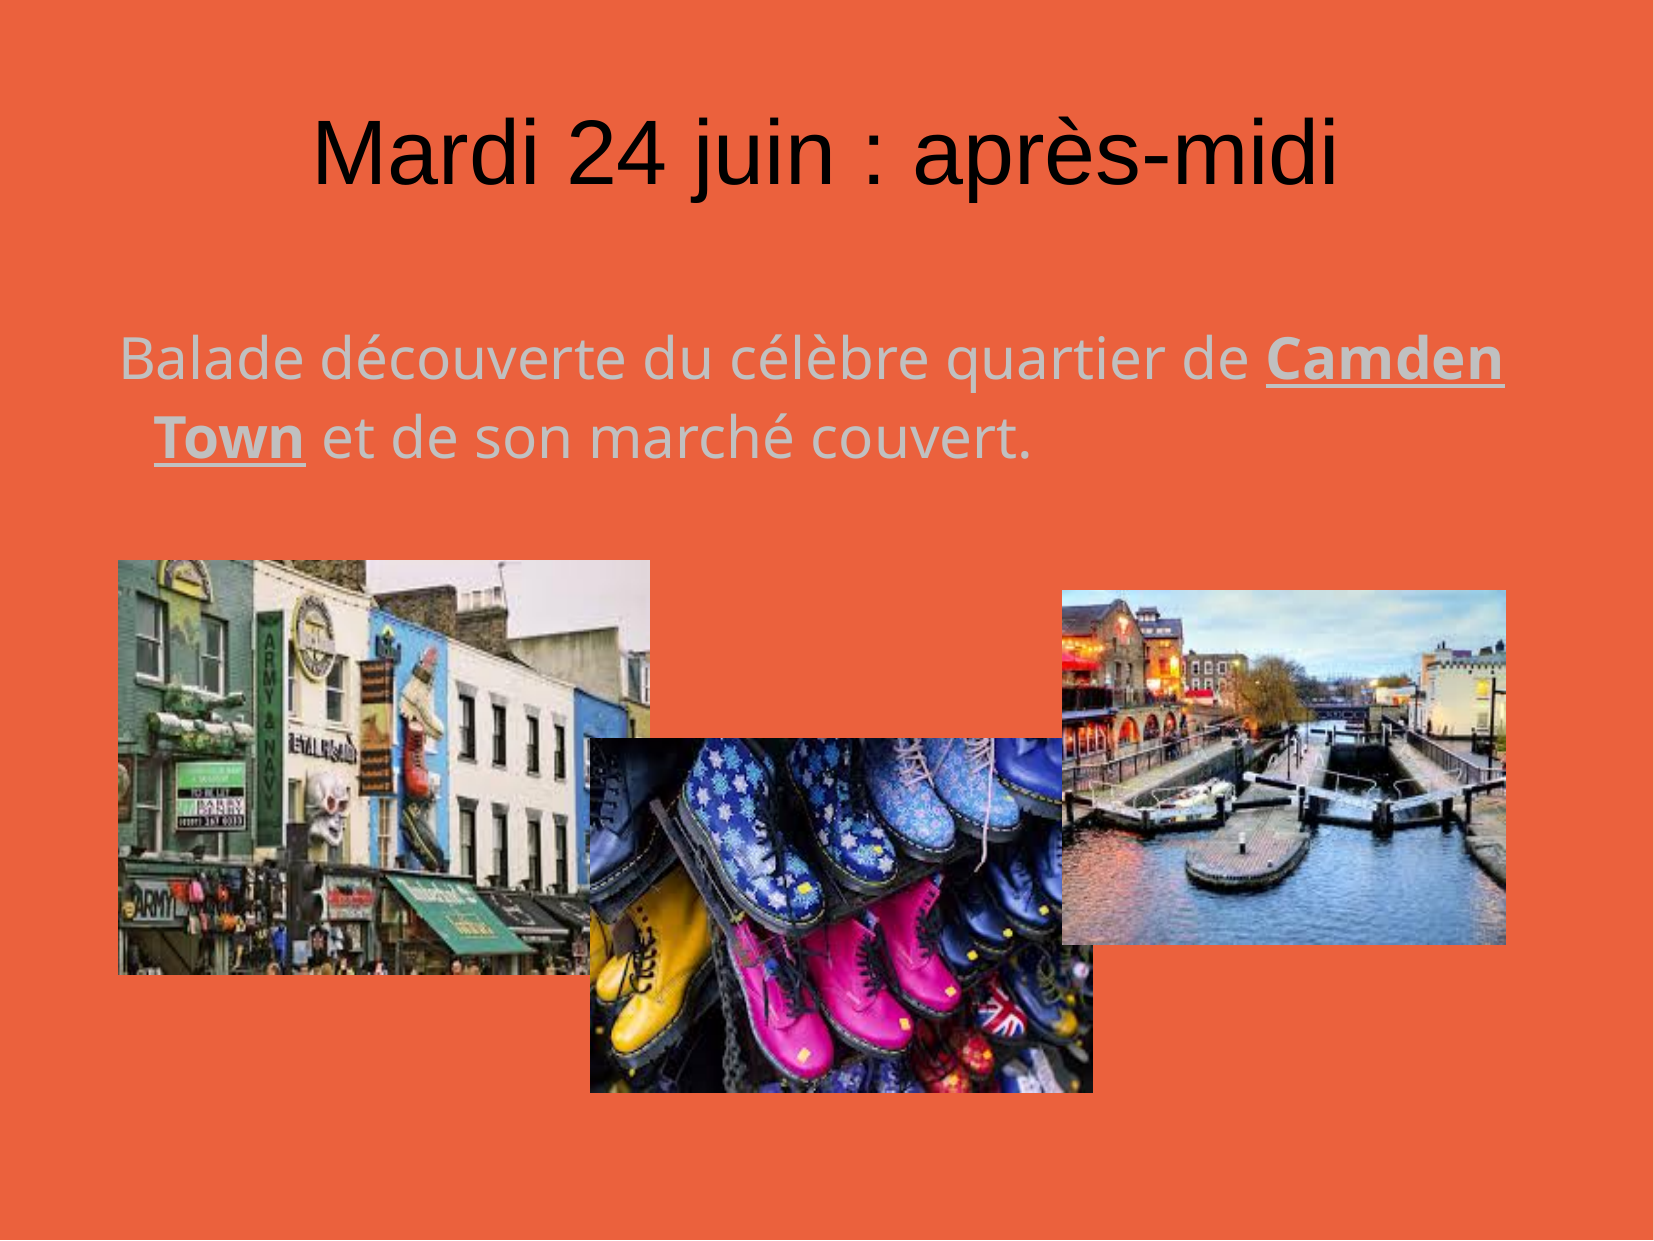

# Mardi 24 juin : après-midi
Balade découverte du célèbre quartier de Camden Town et de son marché couvert.